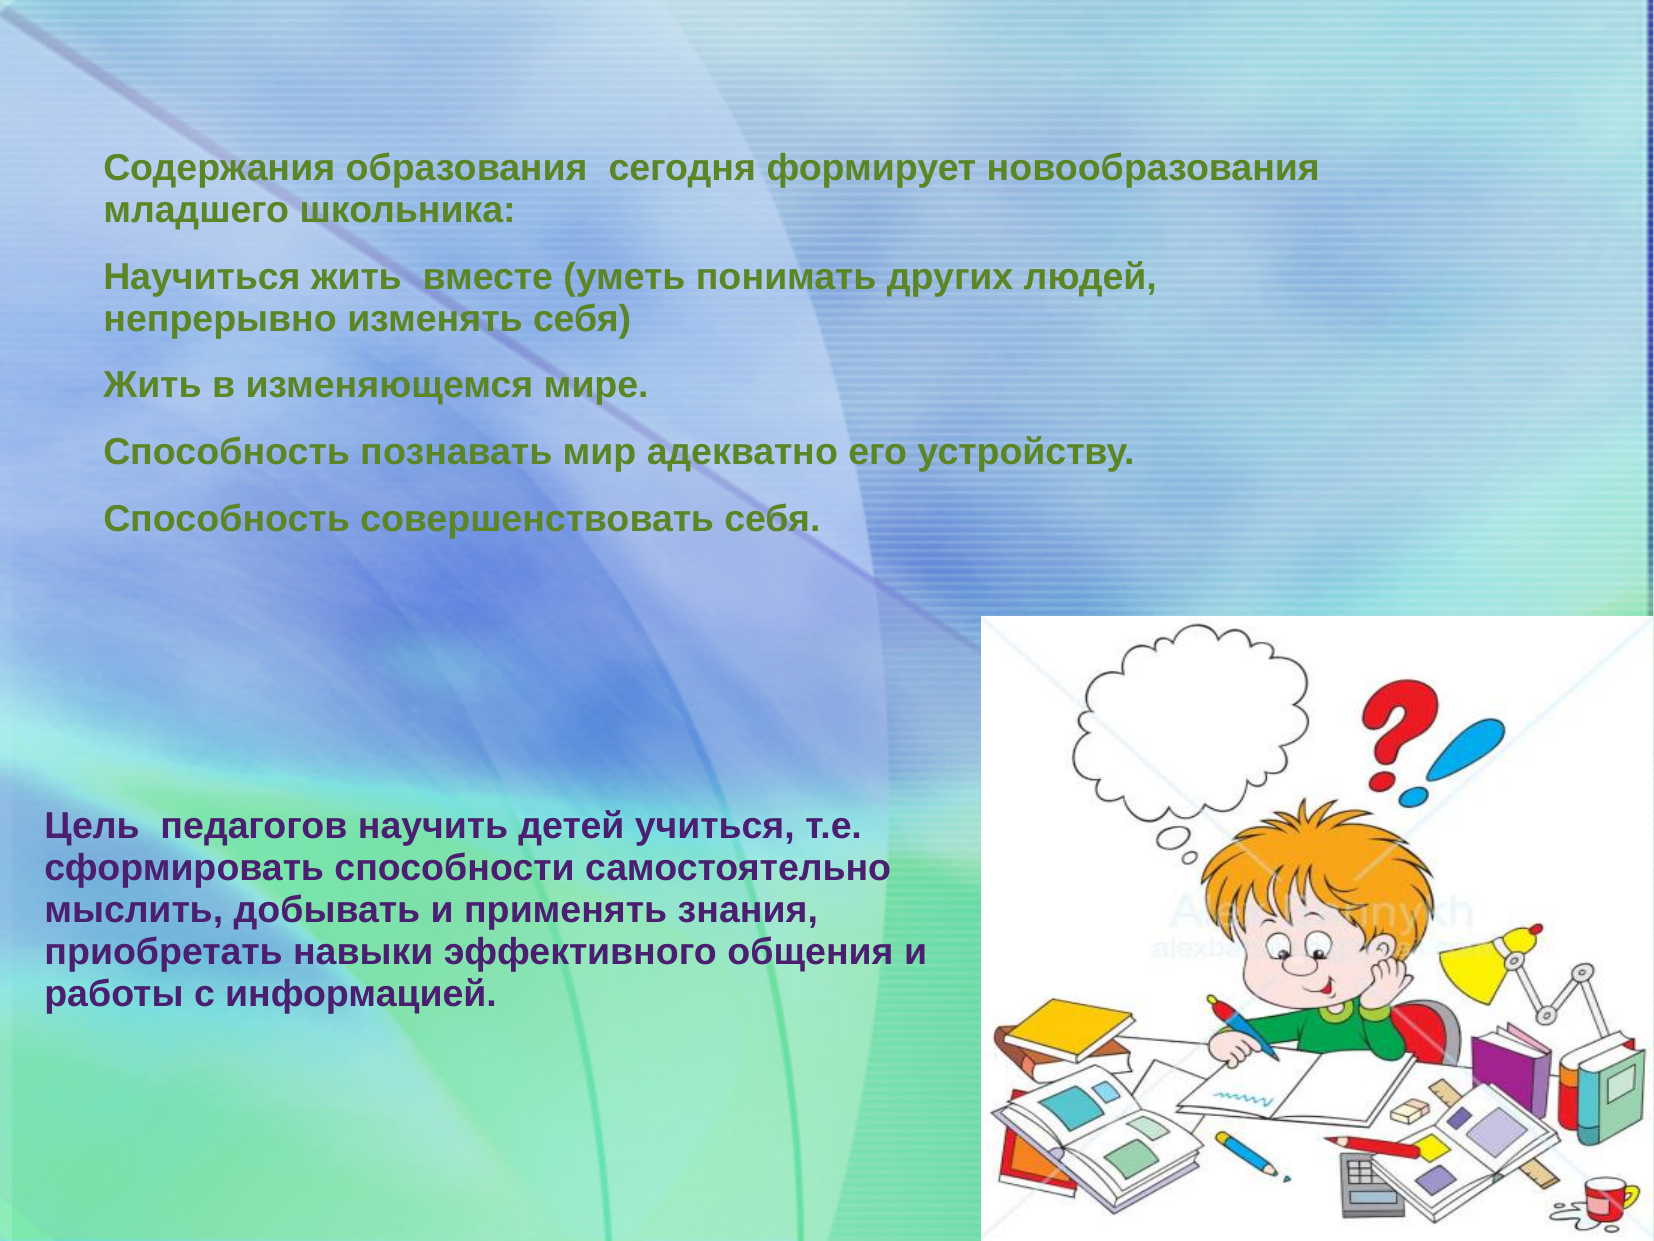

Содержания образования сегодня формирует новообразования младшего школьника:
Научиться жить вместе (уметь понимать других людей, непрерывно изменять себя)
Жить в изменяющемся мире.
Способность познавать мир адекватно его устройству.
Способность совершенствовать себя.
Цель педагогов научить детей учиться, т.е. сформировать способности самостоятельно мыслить, добывать и применять знания, приобретать навыки эффективного общения и работы с информацией.